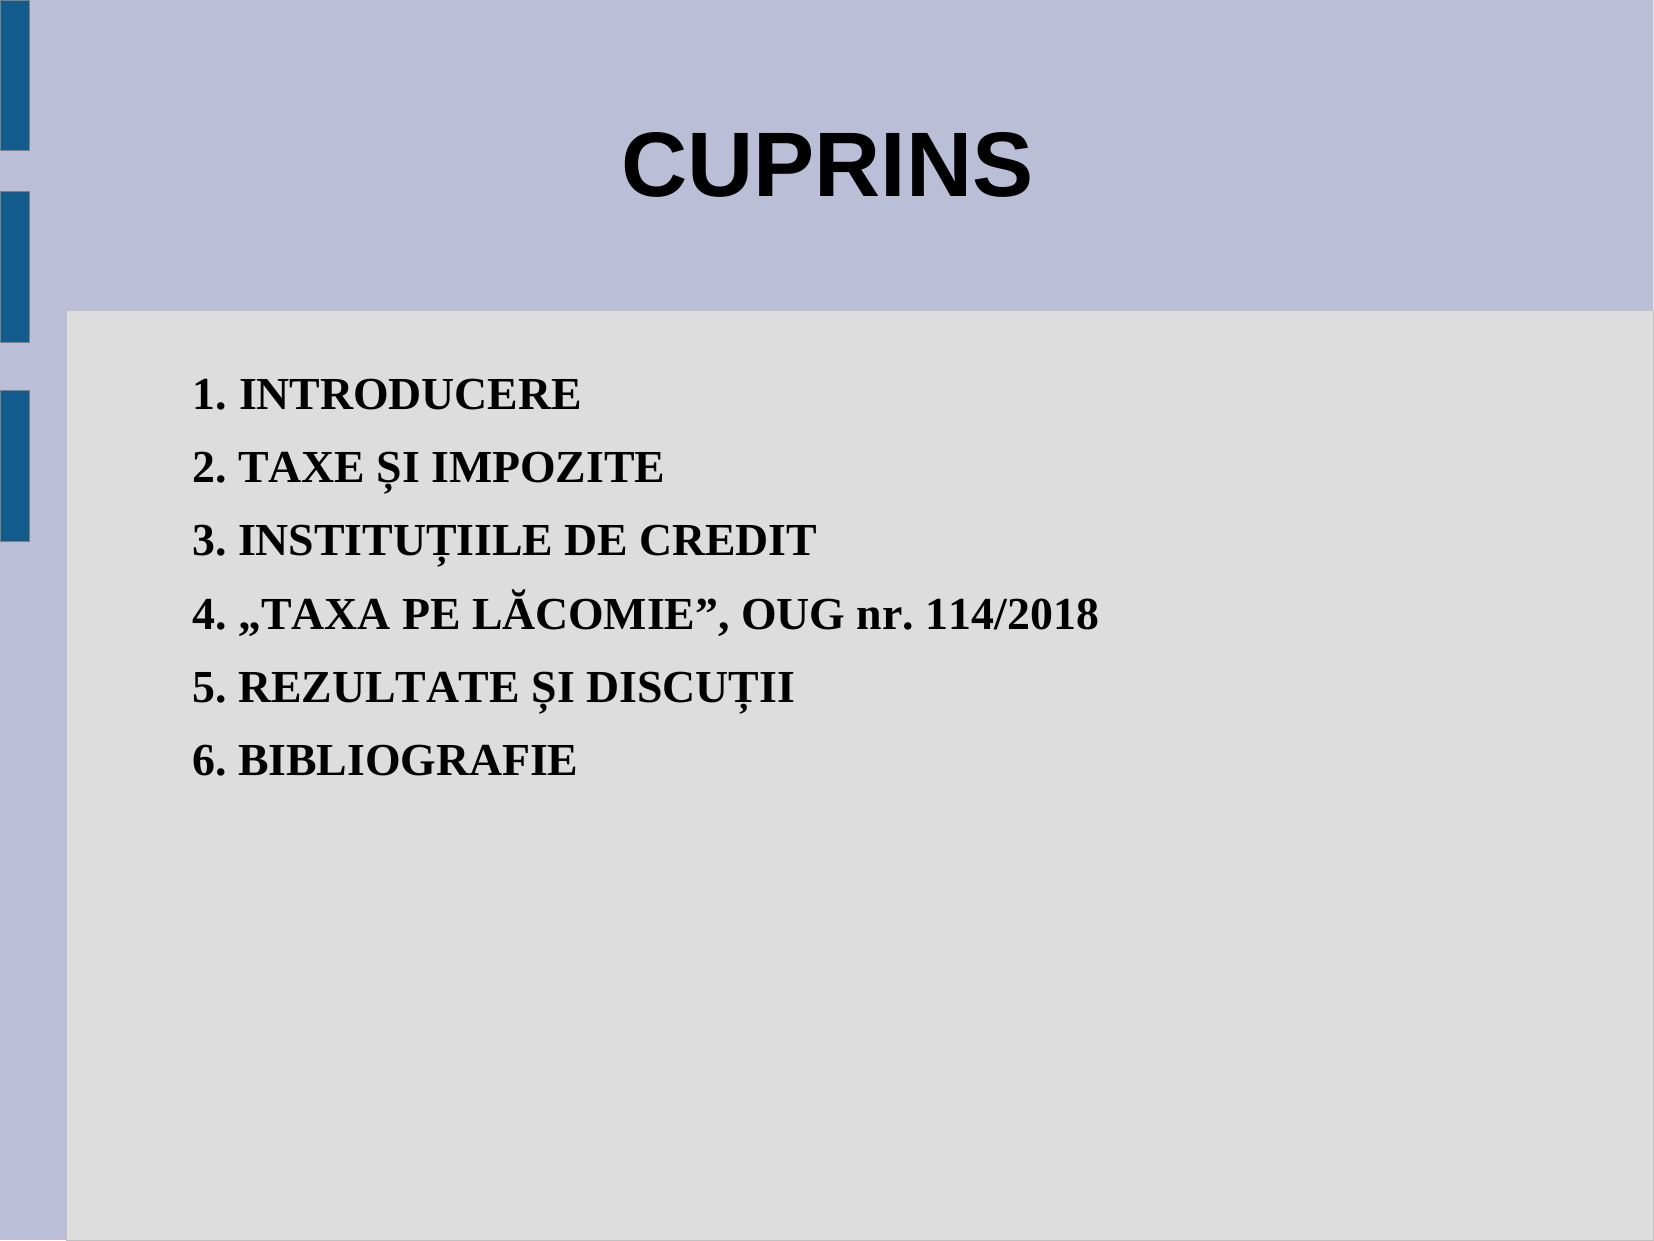

# CUPRINS
 INTRODUCERE
2. TAXE ȘI IMPOZITE
3. INSTITUȚIILE DE CREDIT
4. „TAXA PE LĂCOMIE”, OUG nr. 114/2018
5. REZULTATE ȘI DISCUȚII
6. BIBLIOGRAFIE